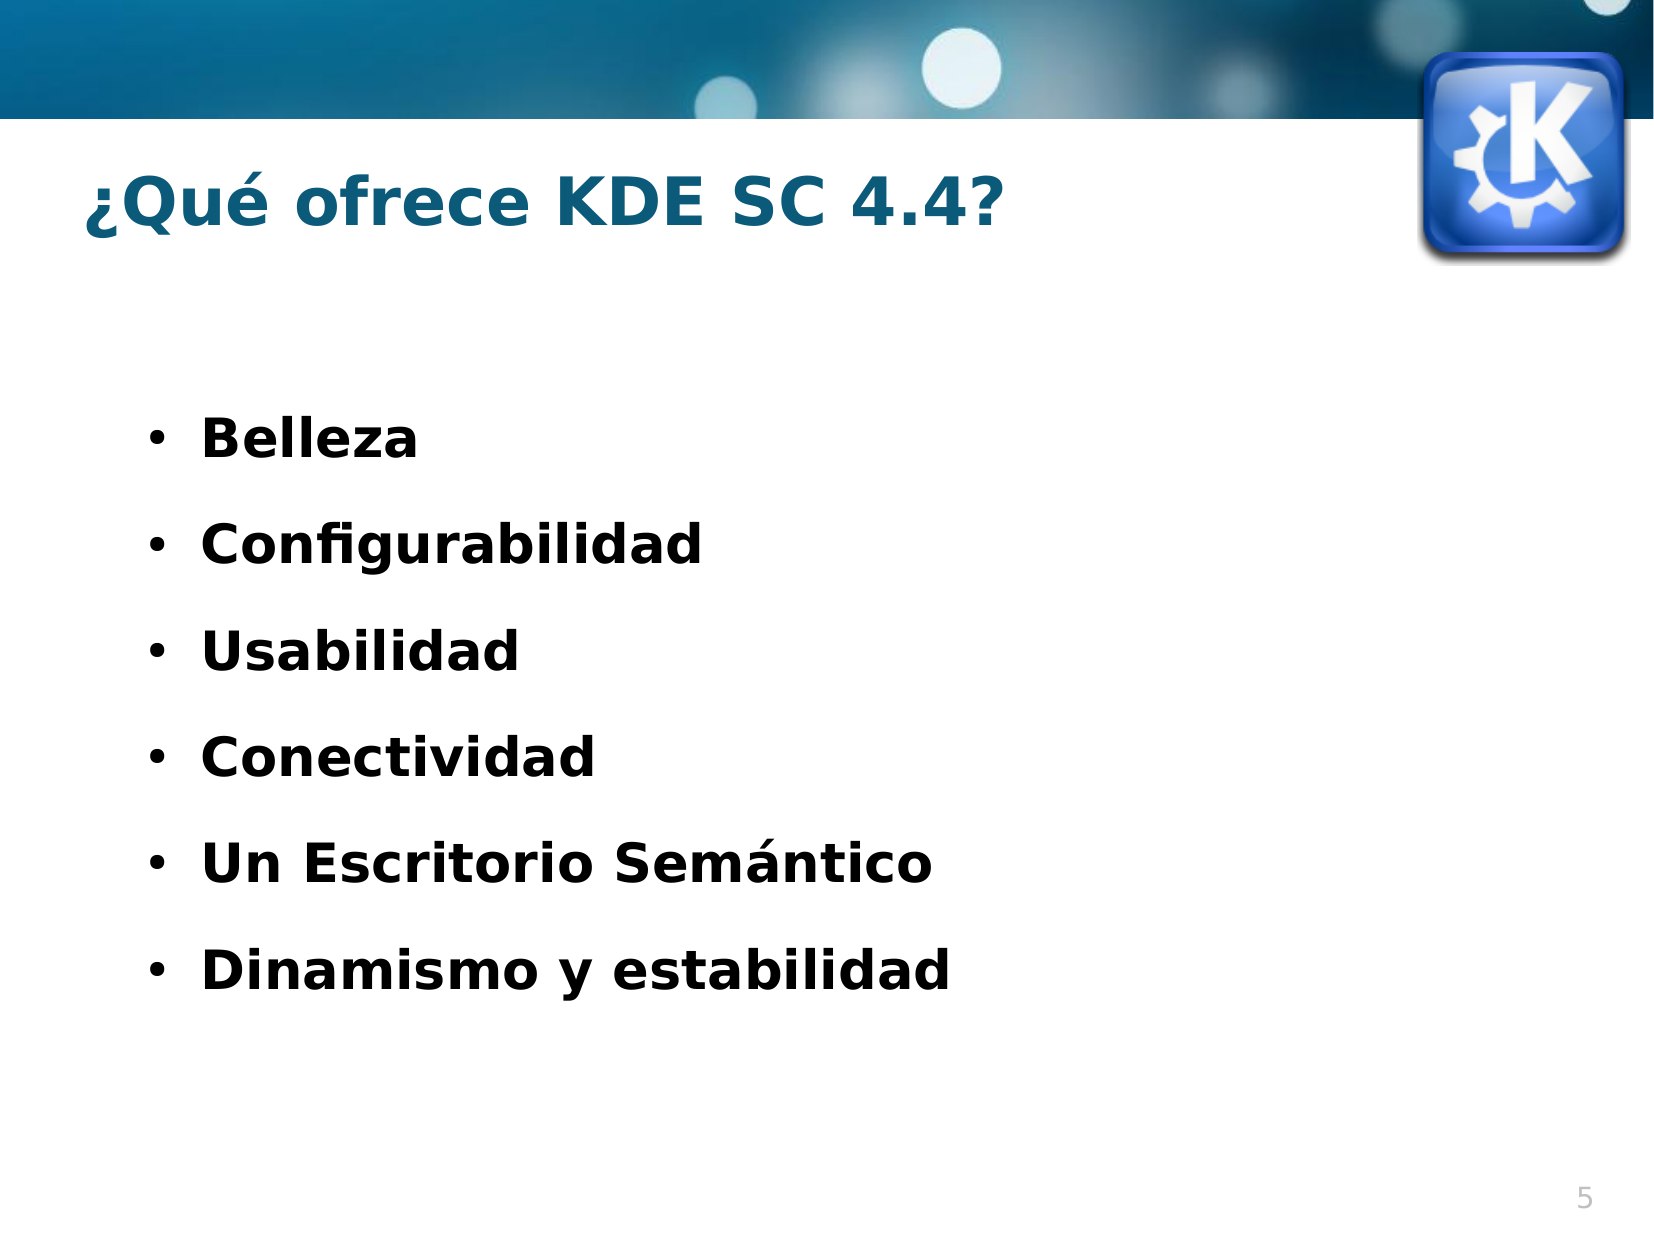

# ¿Qué ofrece KDE SC 4.4?
Belleza
Configurabilidad
Usabilidad
Conectividad
Un Escritorio Semántico
Dinamismo y estabilidad
5